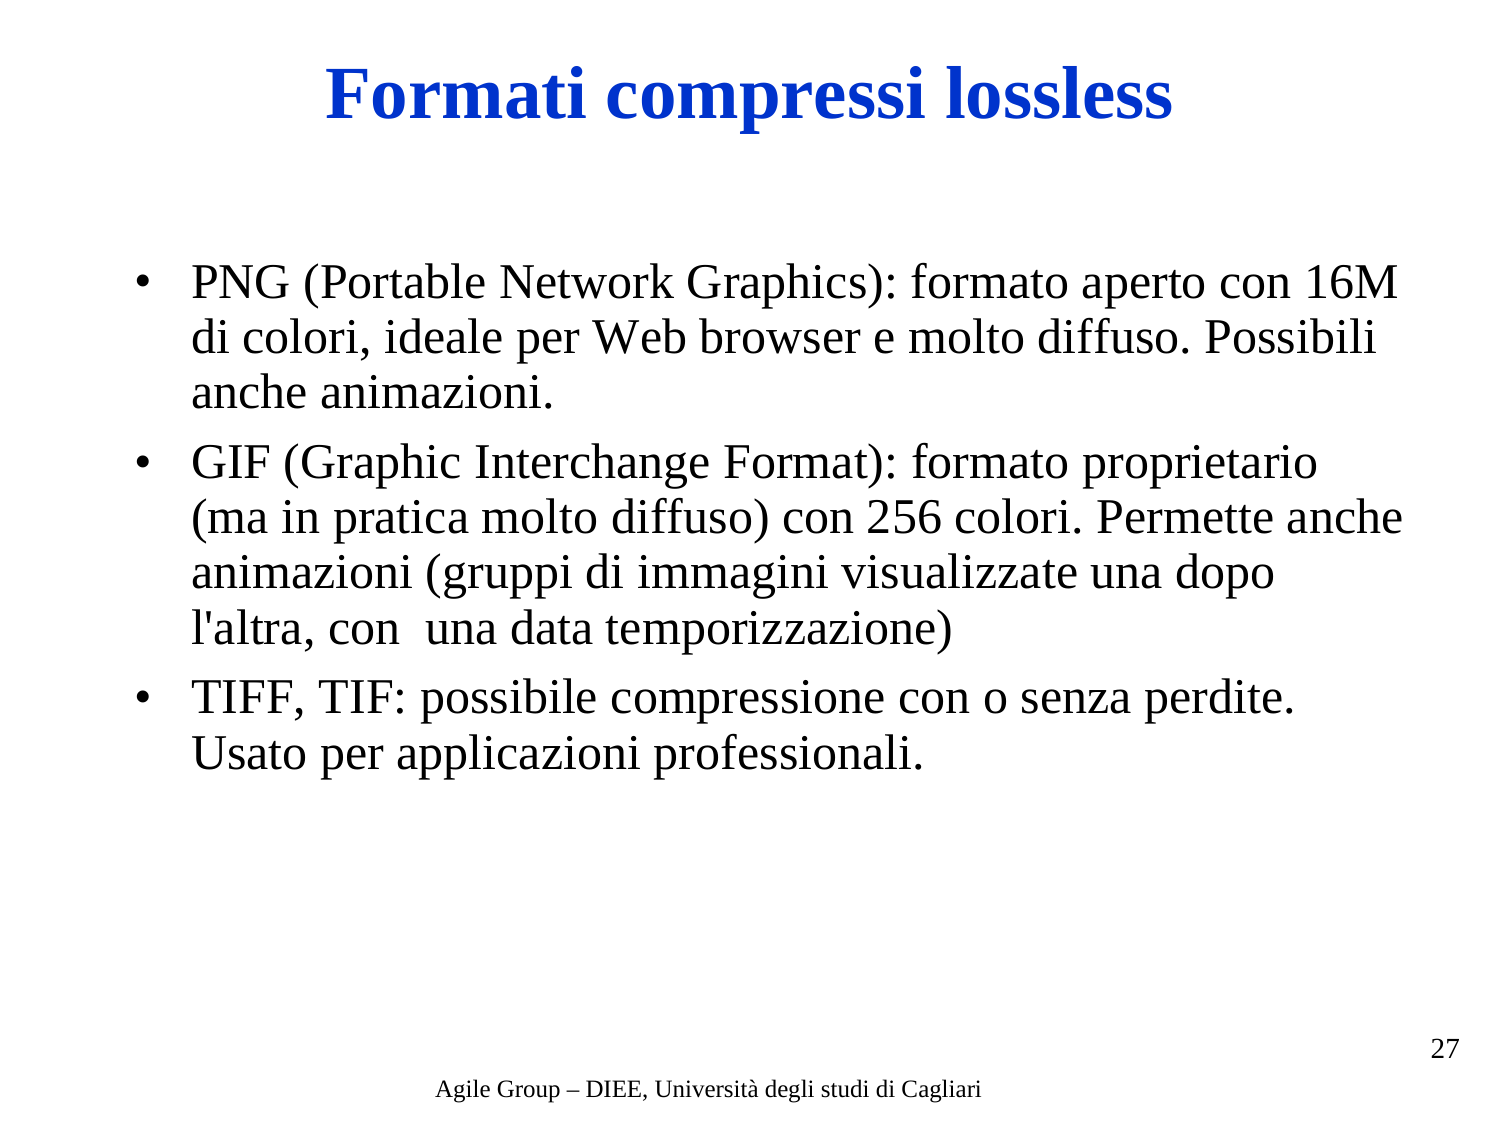

# Formati compressi lossless
PNG (Portable Network Graphics): formato aperto con 16M di colori, ideale per Web browser e molto diffuso. Possibili anche animazioni.
GIF (Graphic Interchange Format): formato proprietario (ma in pratica molto diffuso) con 256 colori. Permette anche animazioni (gruppi di immagini visualizzate una dopo l'altra, con una data temporizzazione)
TIFF, TIF: possibile compressione con o senza perdite. Usato per applicazioni professionali.
27